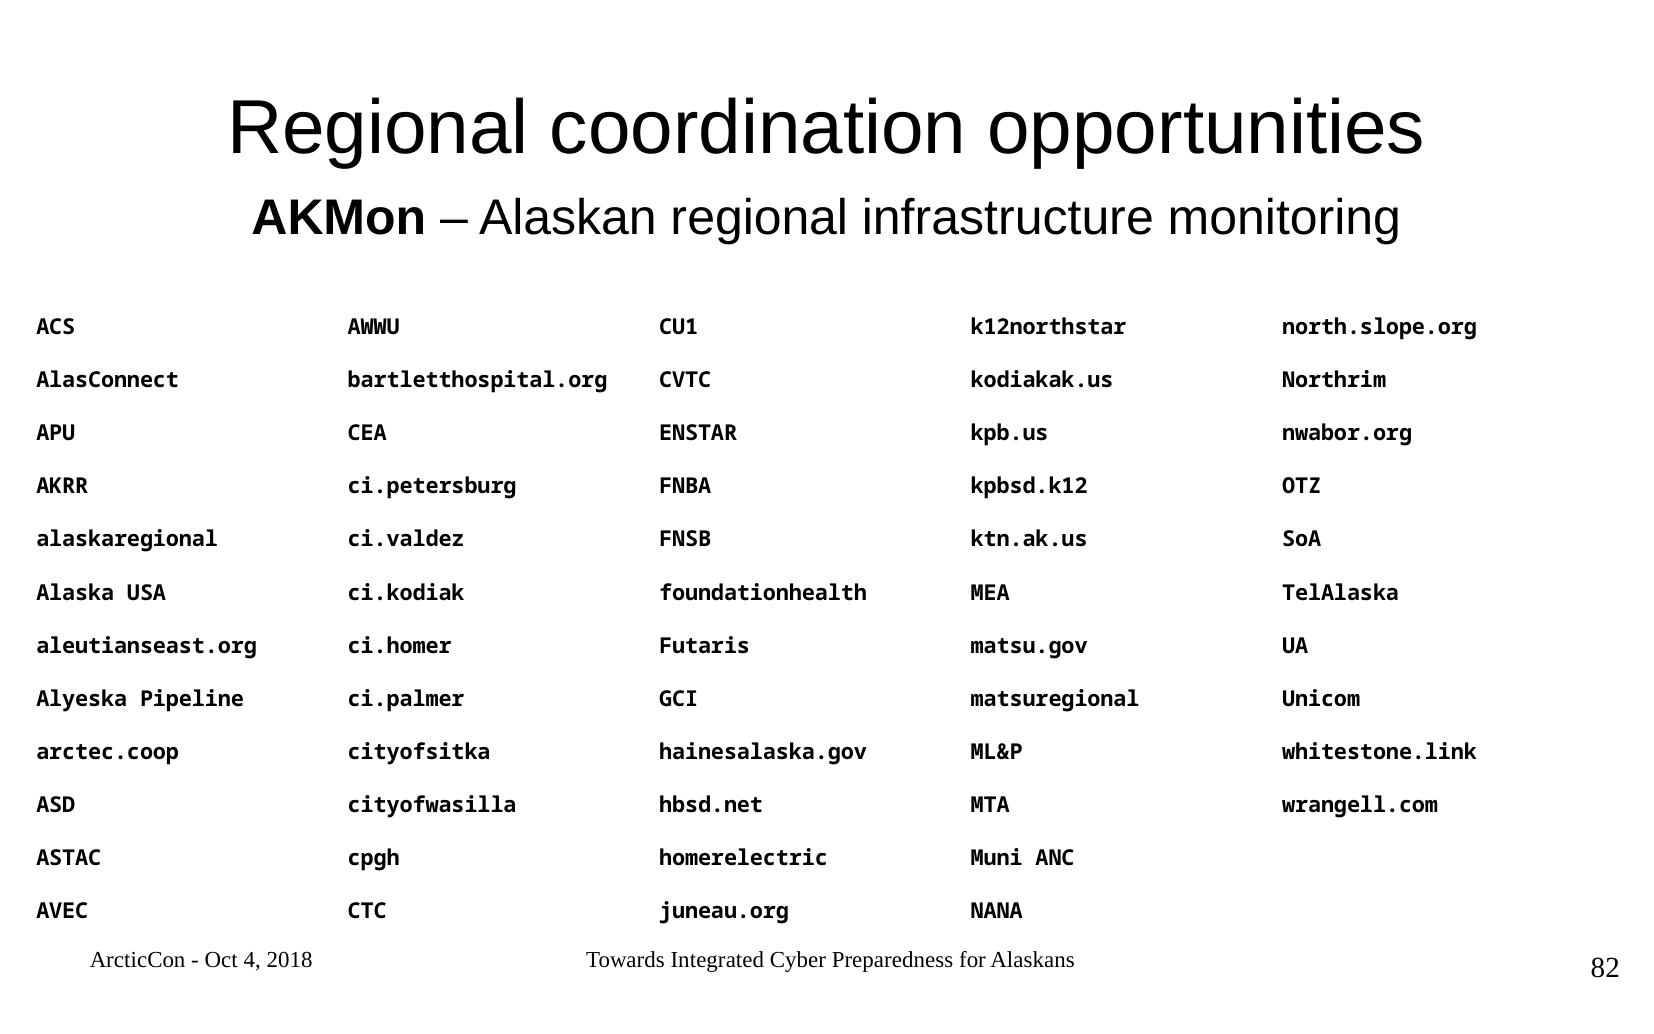

# Regional coordination opportunities
AKMon – Alaskan regional infrastructure monitoring
ACS AWWU CU1 k12northstar north.slope.org
AlasConnect bartletthospital.org CVTC kodiakak.us Northrim
APU CEA ENSTAR kpb.us nwabor.org
AKRR ci.petersburg FNBA kpbsd.k12 OTZ
alaskaregional ci.valdez FNSB ktn.ak.us SoA
Alaska USA ci.kodiak foundationhealth MEA TelAlaska
aleutianseast.org ci.homer Futaris matsu.gov UA
Alyeska Pipeline ci.palmer GCI matsuregional Unicom
arctec.coop cityofsitka hainesalaska.gov ML&P whitestone.link
ASD cityofwasilla hbsd.net MTA wrangell.com
ASTAC cpgh homerelectric Muni ANC
AVEC CTC juneau.org NANA